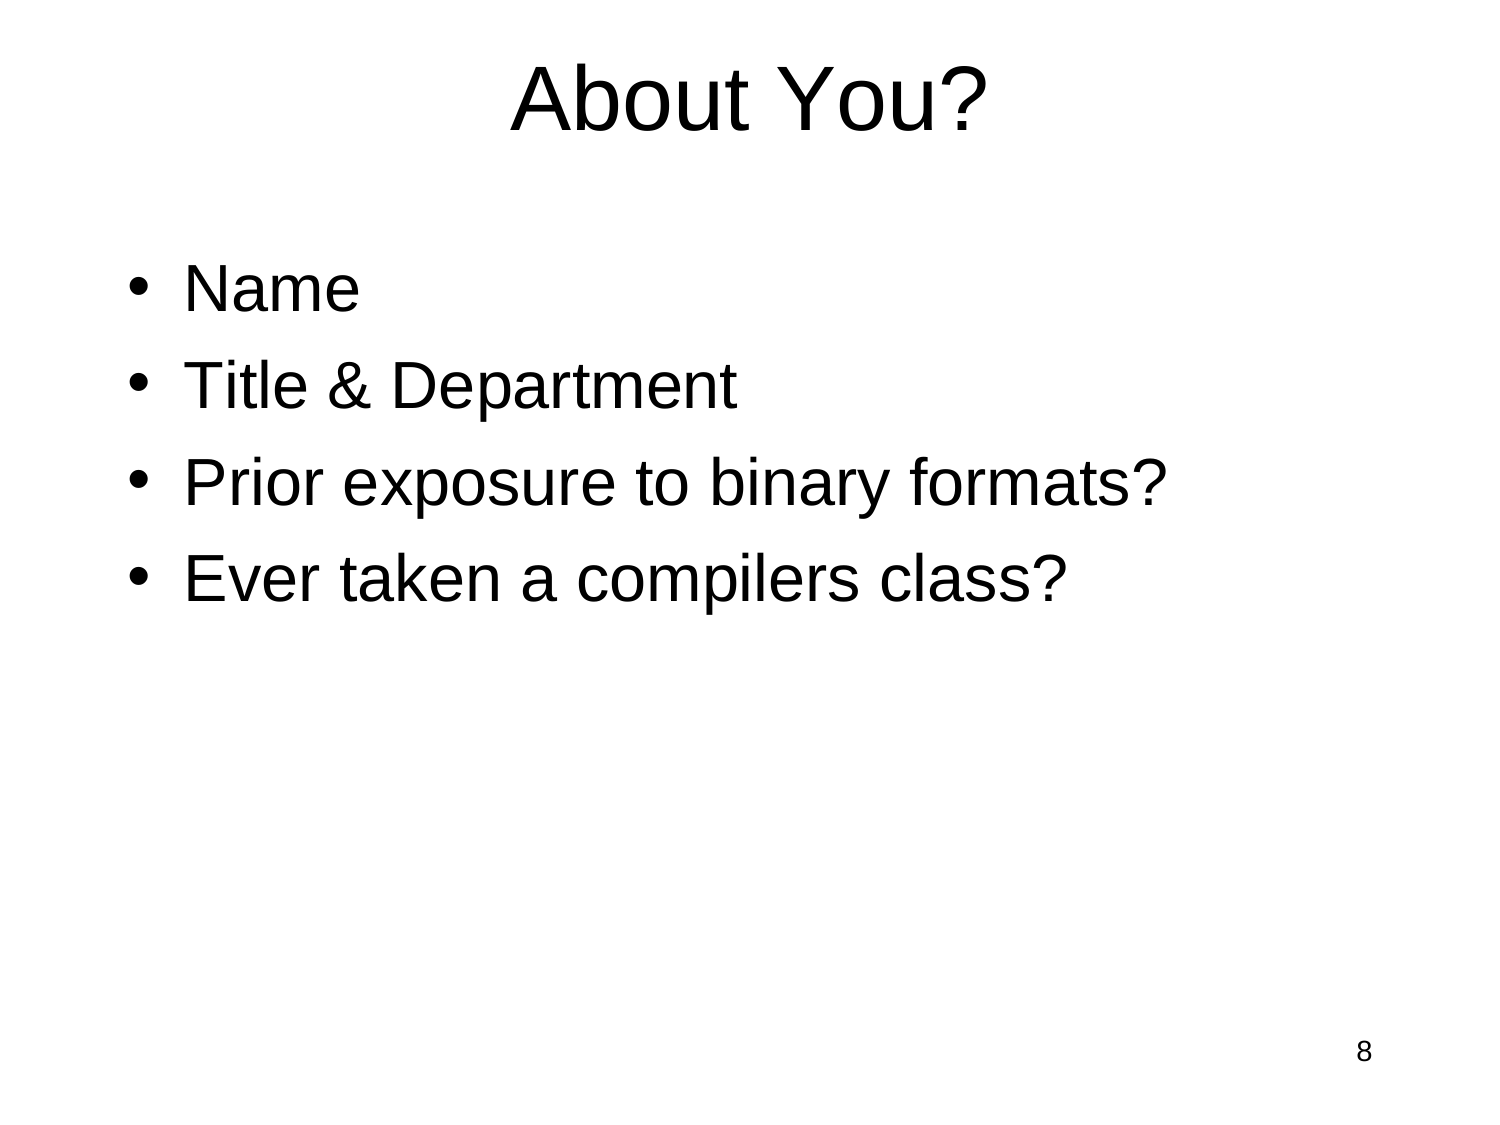

# About You?
Name
Title & Department
Prior exposure to binary formats?
Ever taken a compilers class?
8